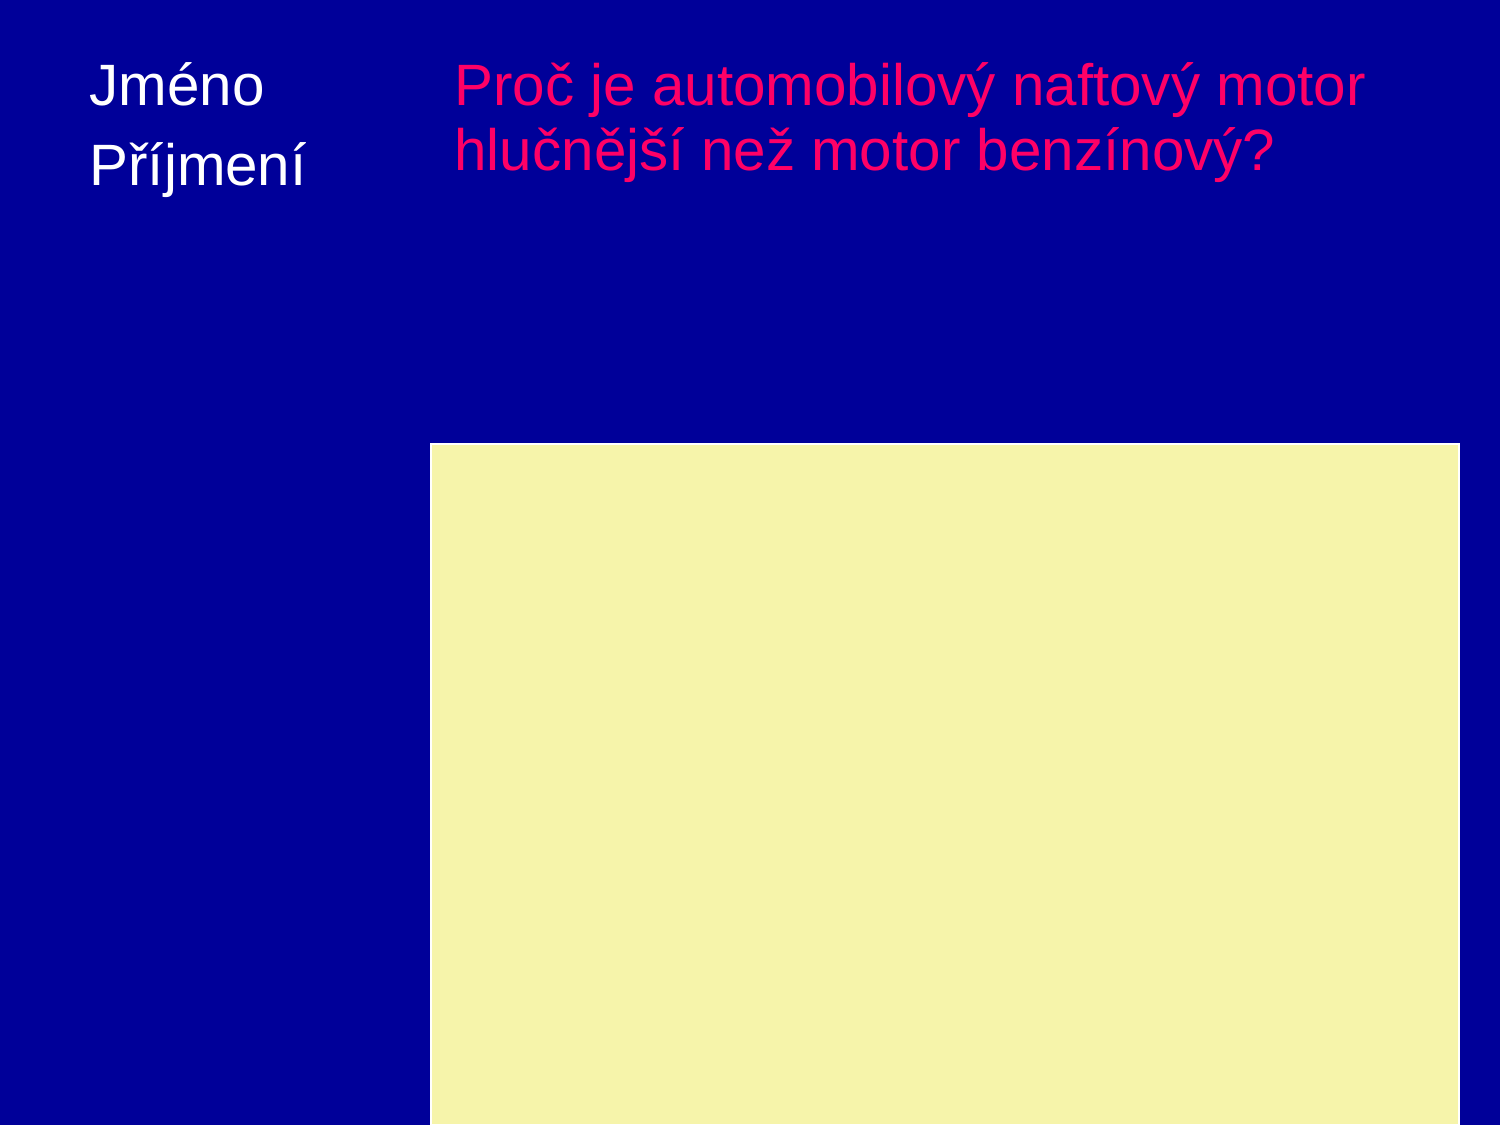

Jméno
Příjmení
Proč je automobilový naftový motor hlučnější než motor benzínový?
V naftovém motoru je dosahováno podstatně
vyšších tlaků jak při kompresi, tak i následně
při hoření paliva. Aby totiž došlo
k samovolnému zapálení vstřikované nafty, musí být nasátý vzduch ve válci motoru silně stlačen, a tím dosáhne dostatečné teploty - zhruba 600 °C.